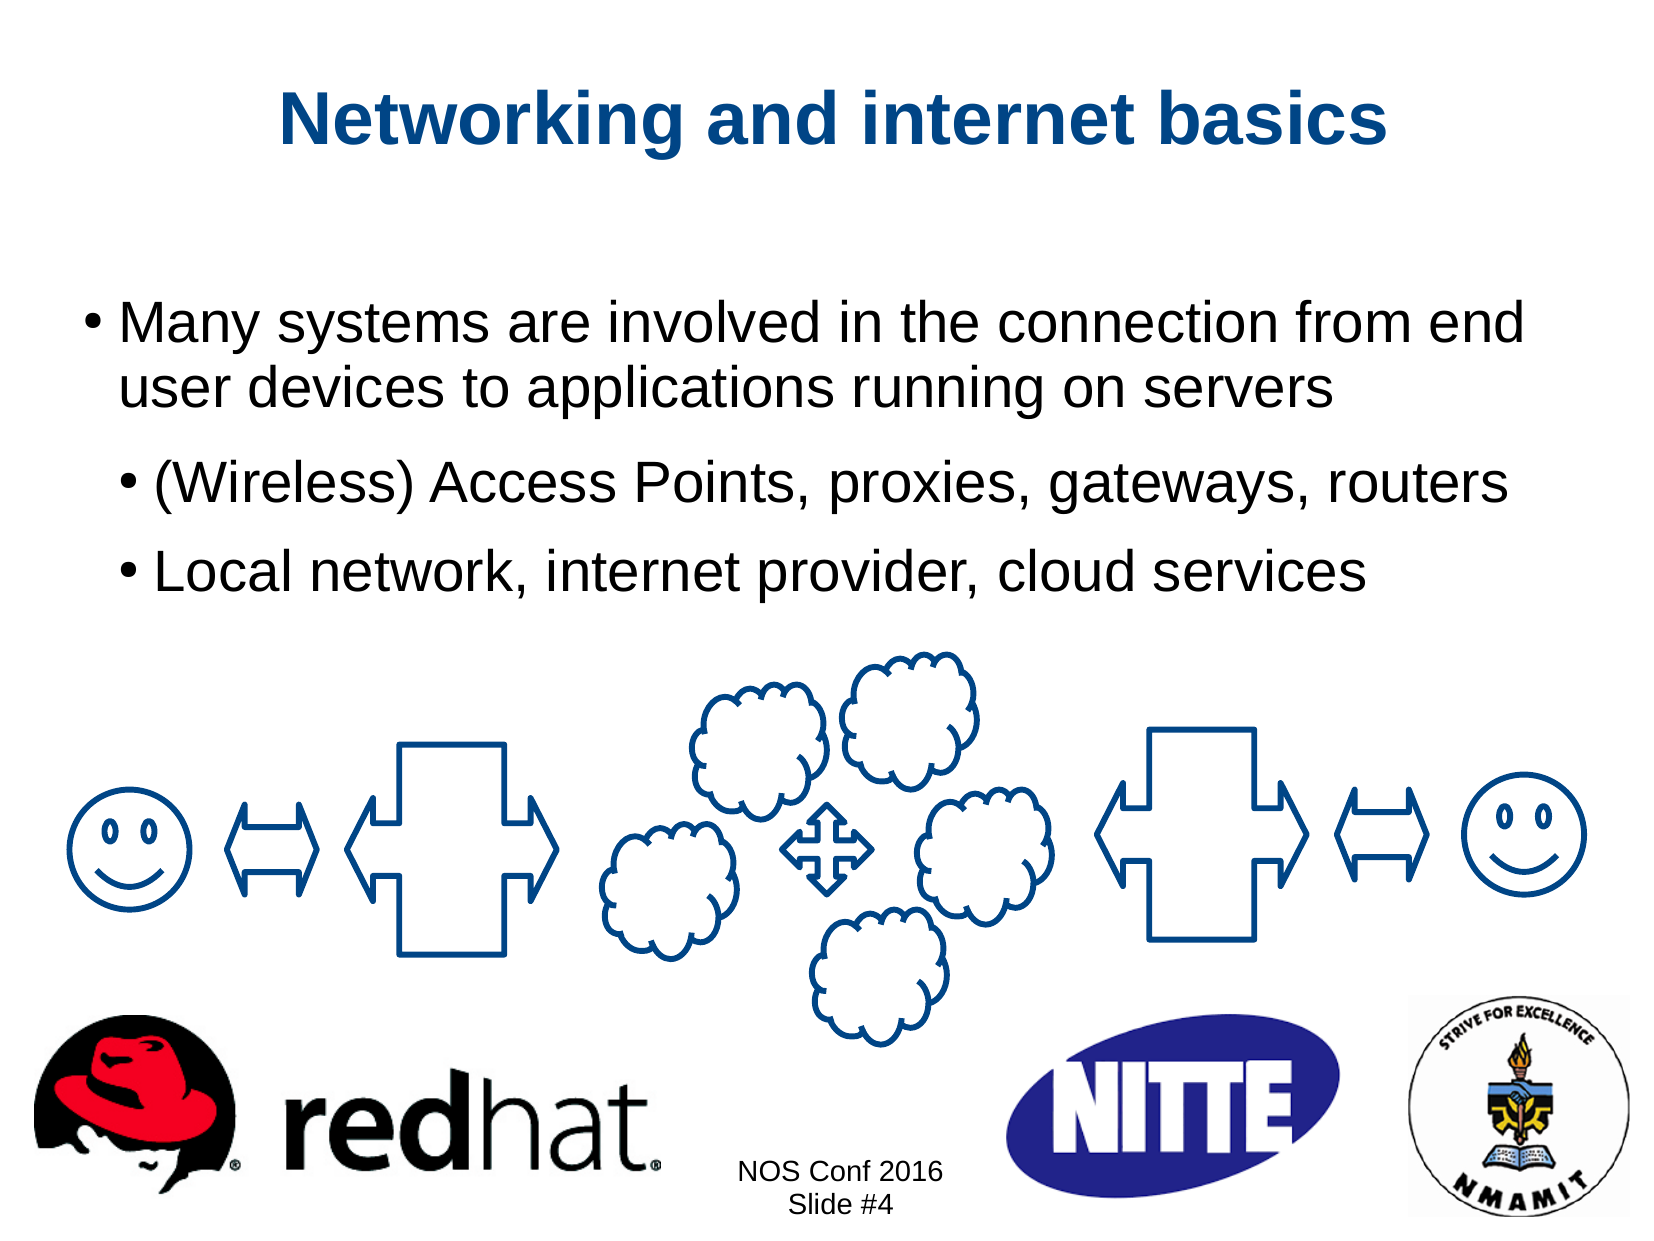

Networking and internet basics
# Many systems are involved in the connection from end user devices to applications running on servers
(Wireless) Access Points, proxies, gateways, routers
Local network, internet provider, cloud services
FOSDEM, 31 January 2015
4